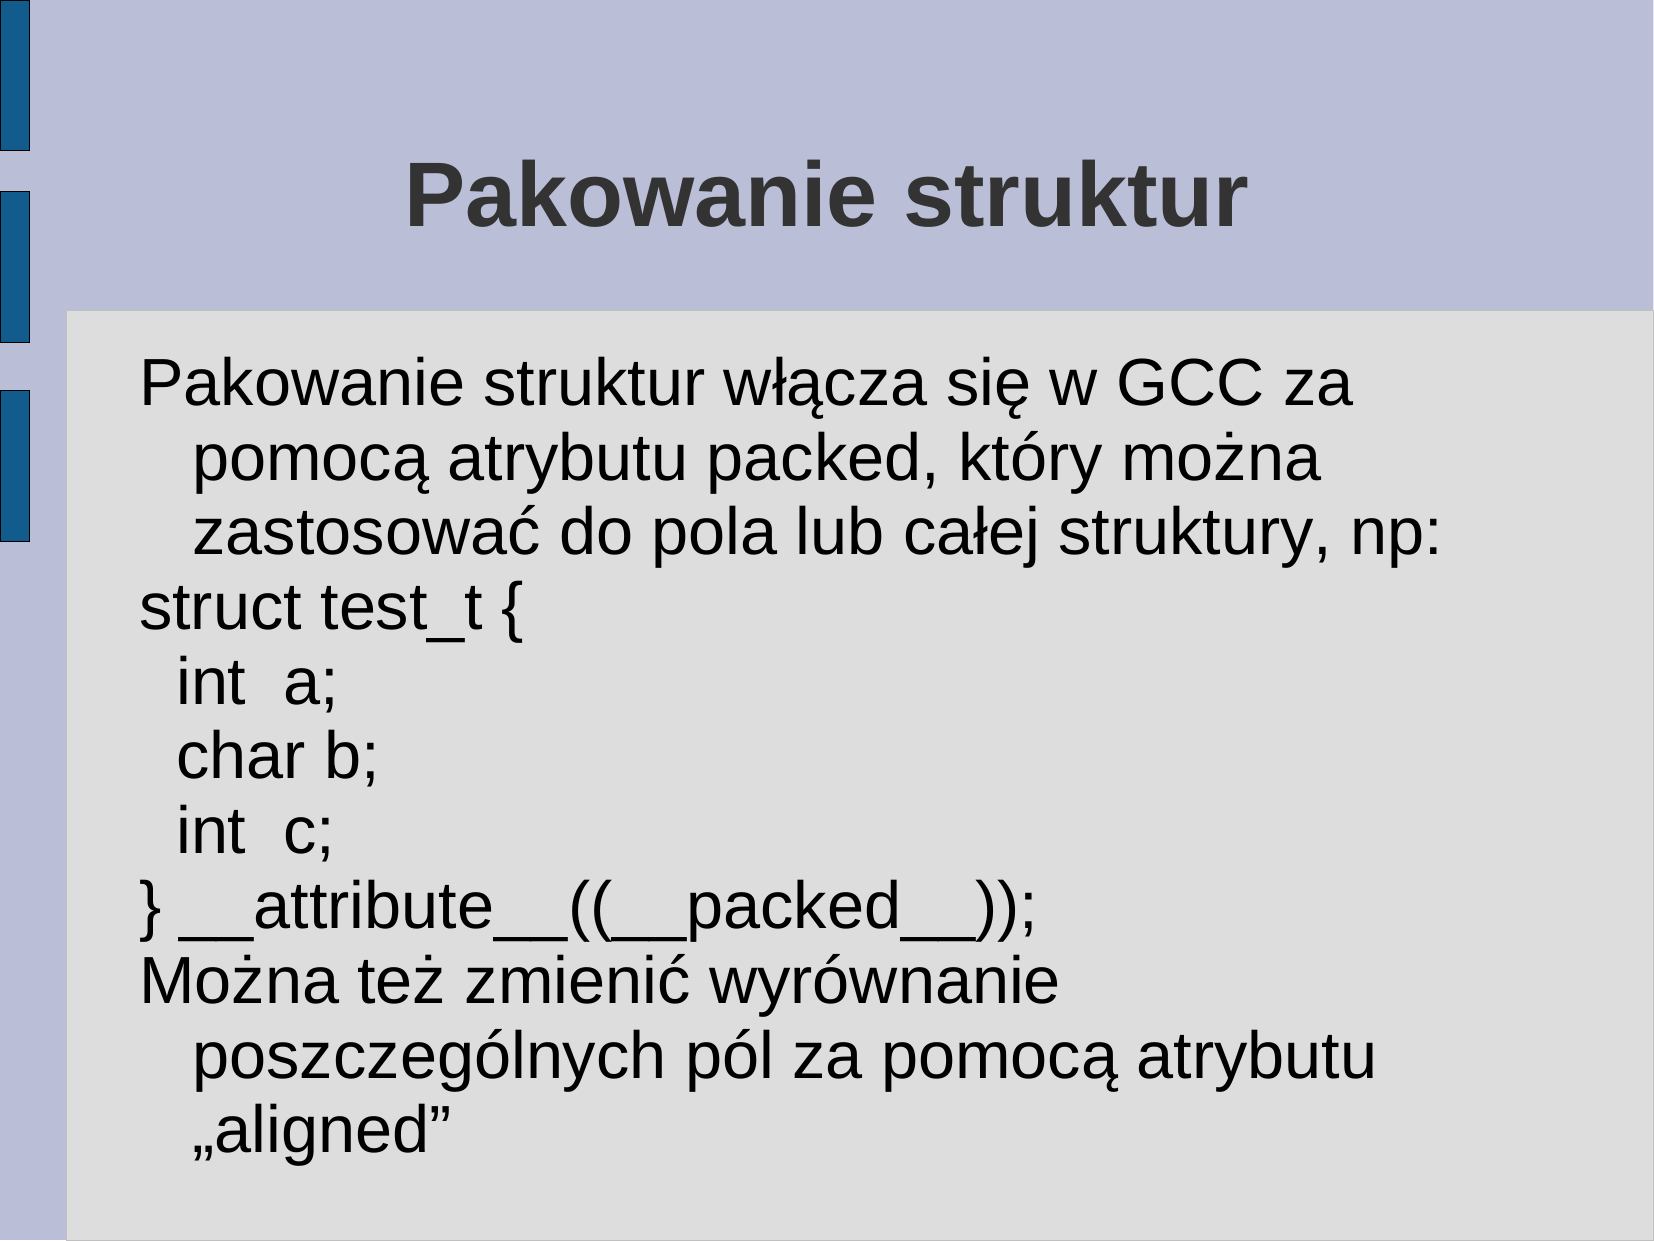

# Pakowanie struktur
Pakowanie struktur włącza się w GCC za pomocą atrybutu packed, który można zastosować do pola lub całej struktury, np:
struct test_t {
 int a;
 char b;
 int c;
} __attribute__((__packed__));
Można też zmienić wyrównanie poszczególnych pól za pomocą atrybutu „aligned”